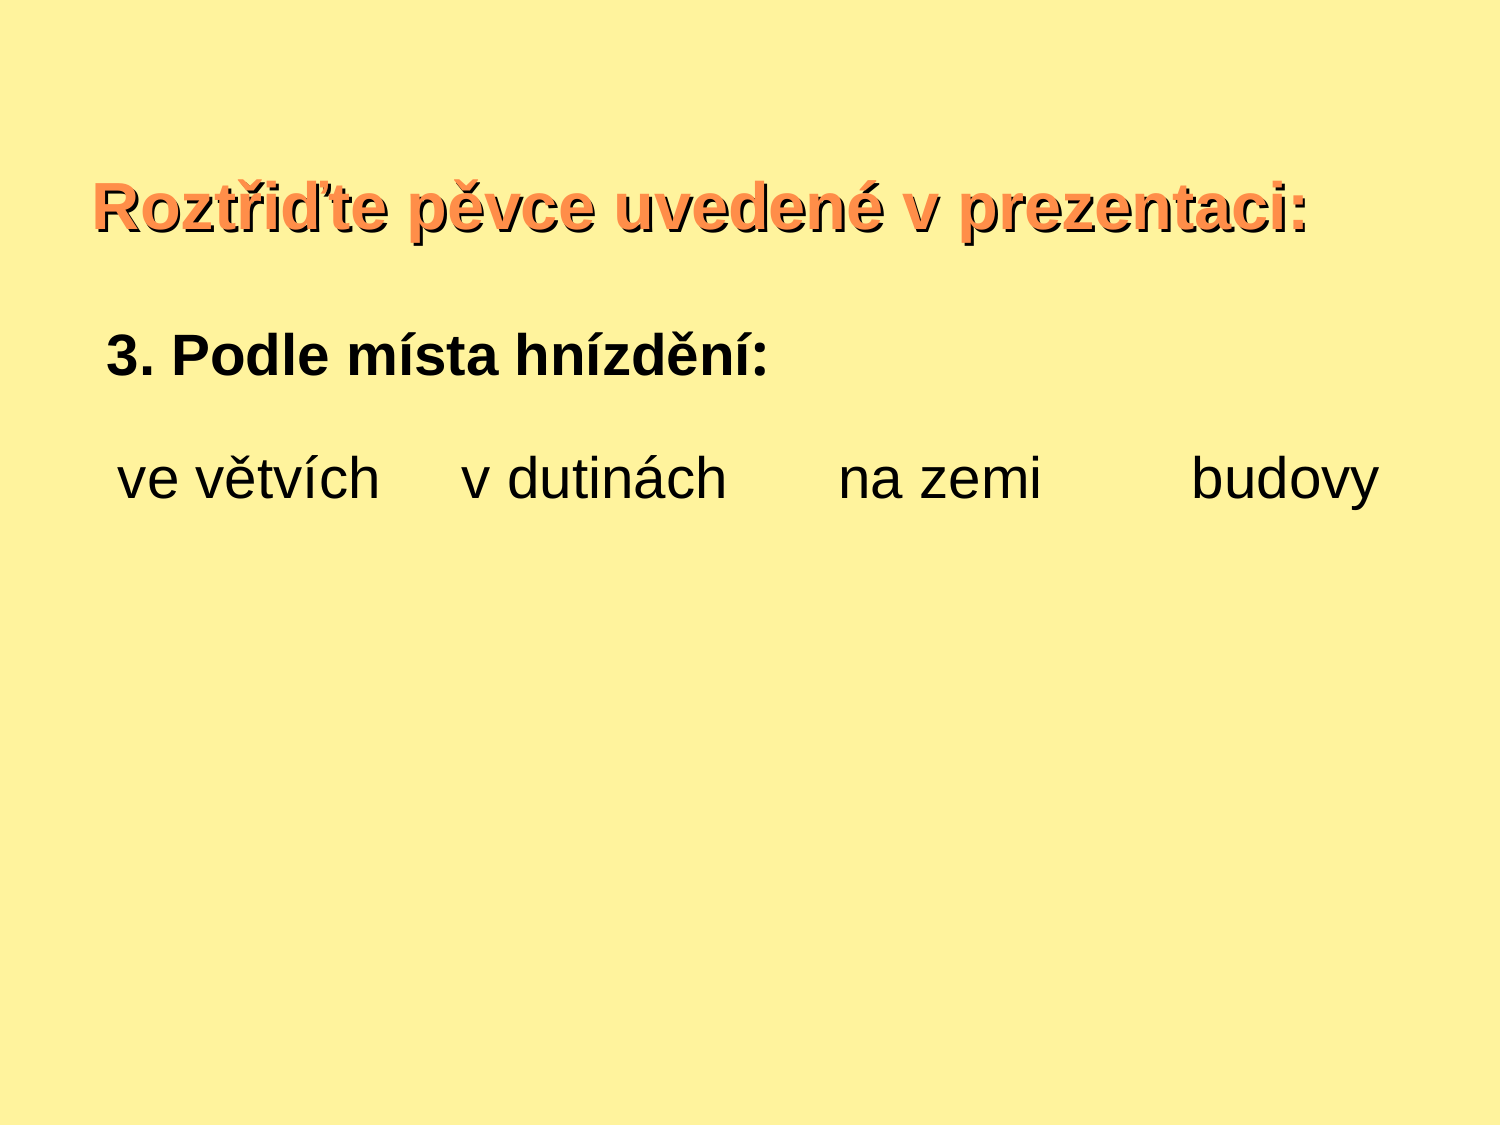

# Roztřiďte pěvce uvedené v prezentaci:
3. Podle místa hnízdění:
| ve větvích | v dutinách | na zemi | budovy |
| --- | --- | --- | --- |
| | | | |